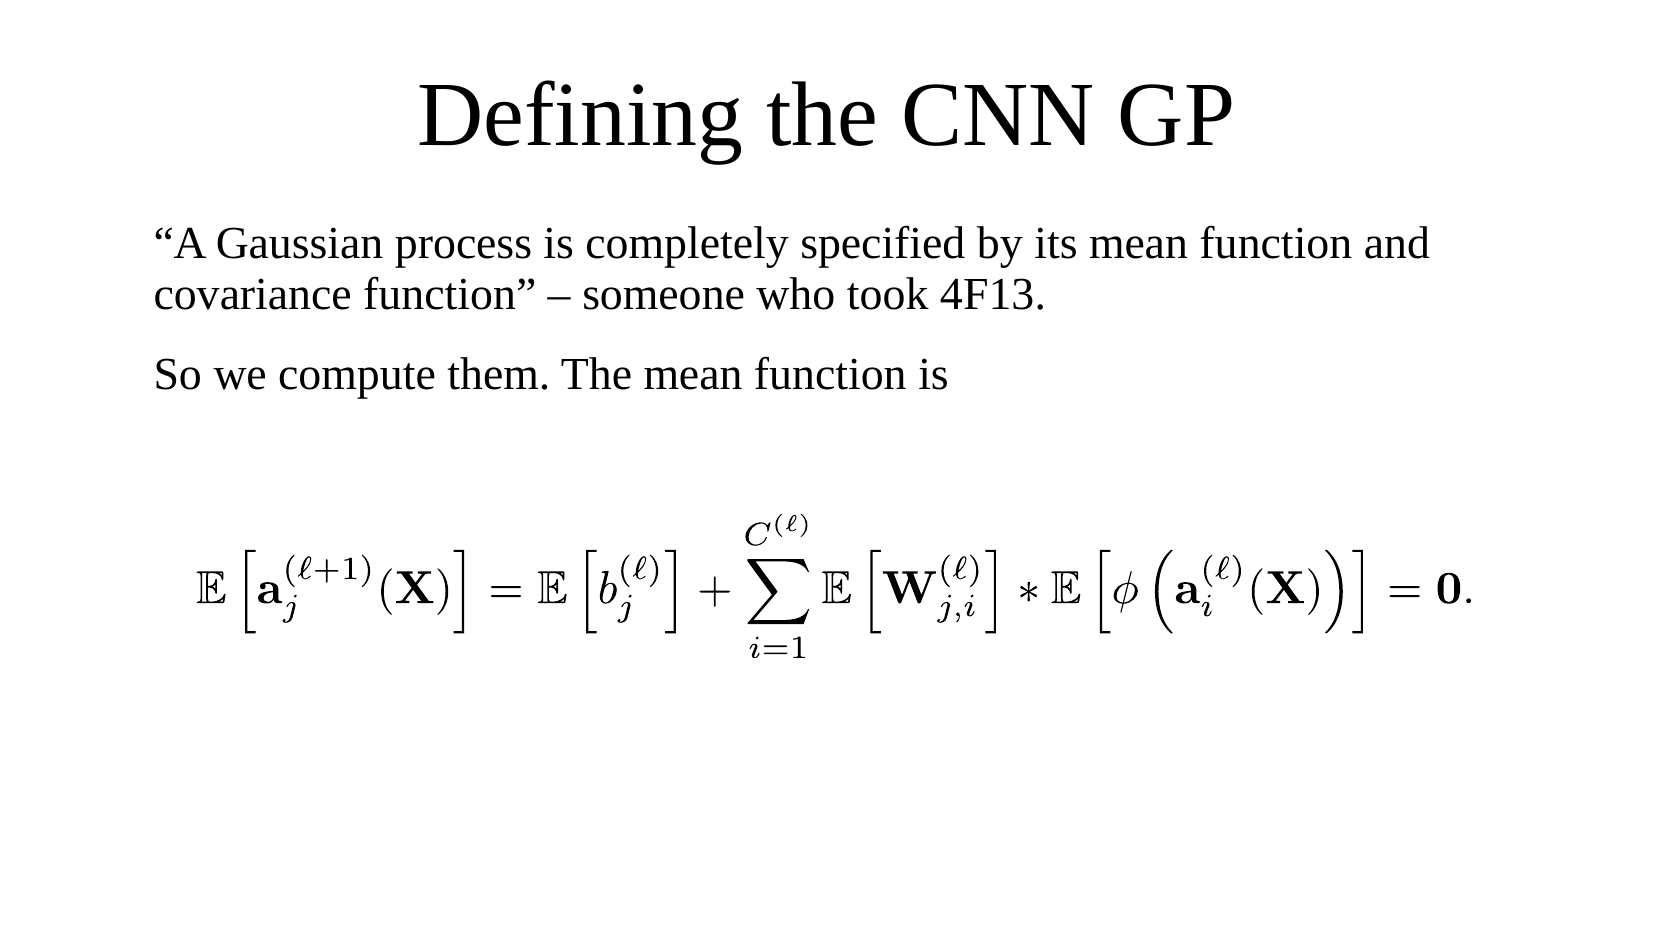

# Defining the CNN GP
“A Gaussian process is completely specified by its mean function and covariance function” – someone who took 4F13.
So we compute them. The mean function is